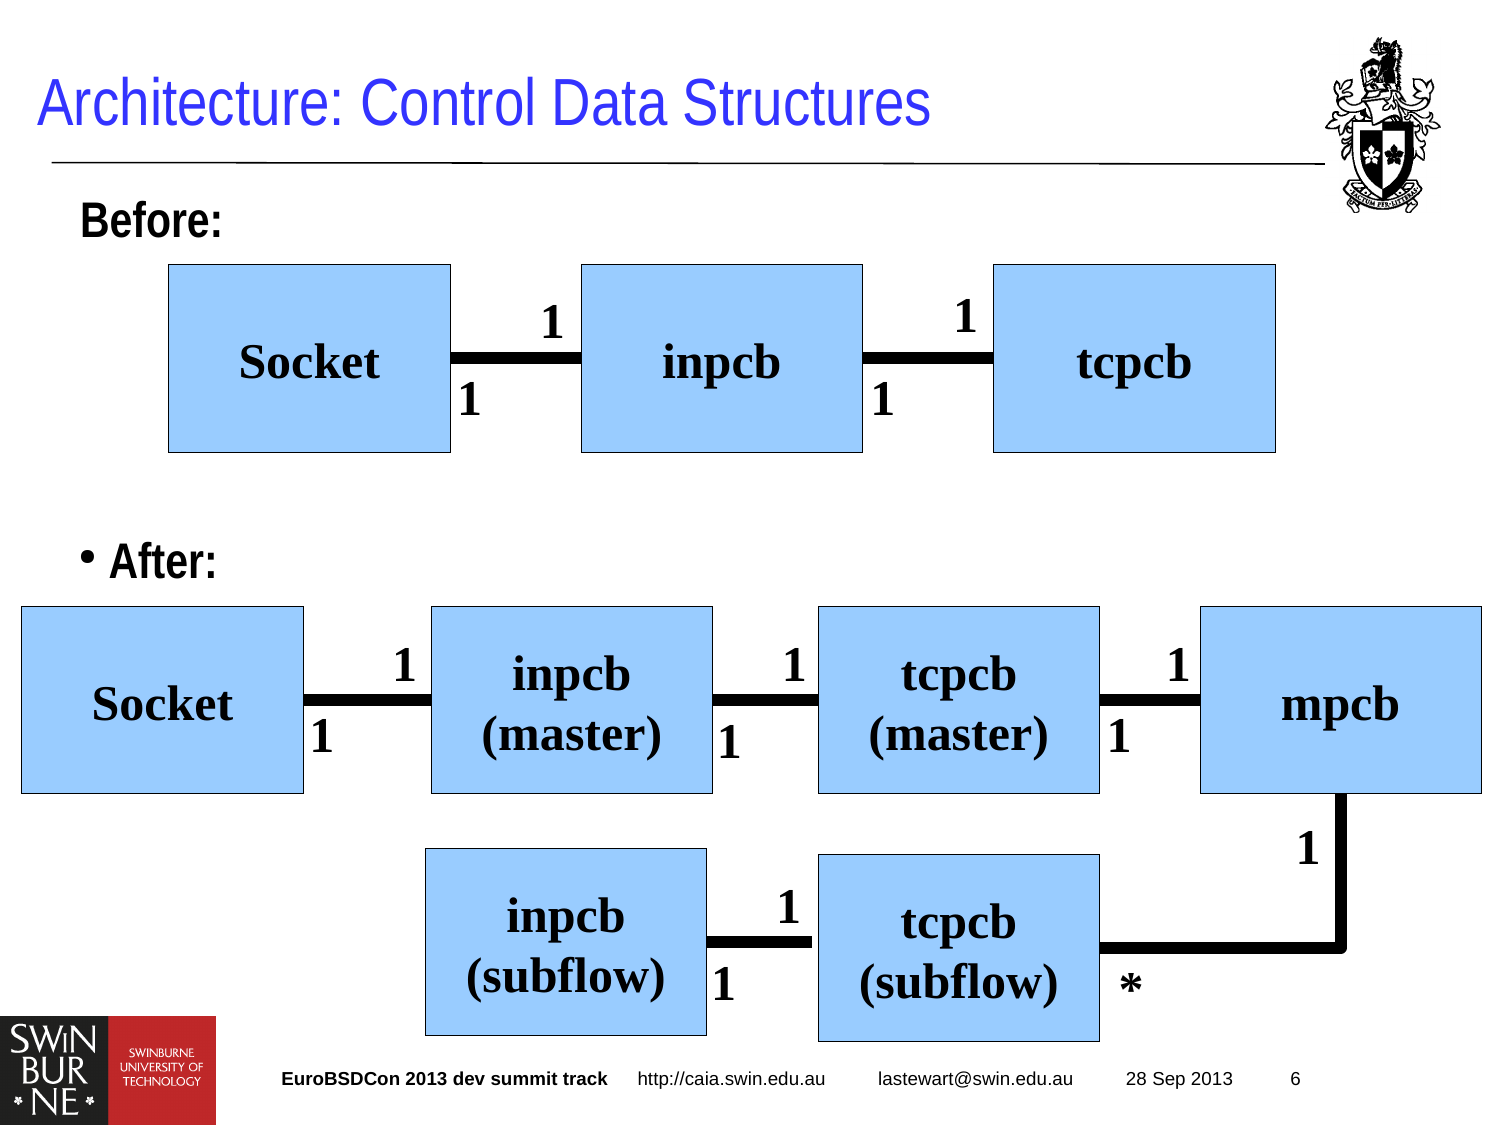

# Architecture: Control Data Structures
Before:
Socket
inpcb
tcpcb
1
1
1
1
After:
Socket
inpcb
(master)
tcpcb
(master)
mpcb
1
1
1
1
1
1
1
inpcb
(subflow)
tcpcb
(subflow)
1
1
*